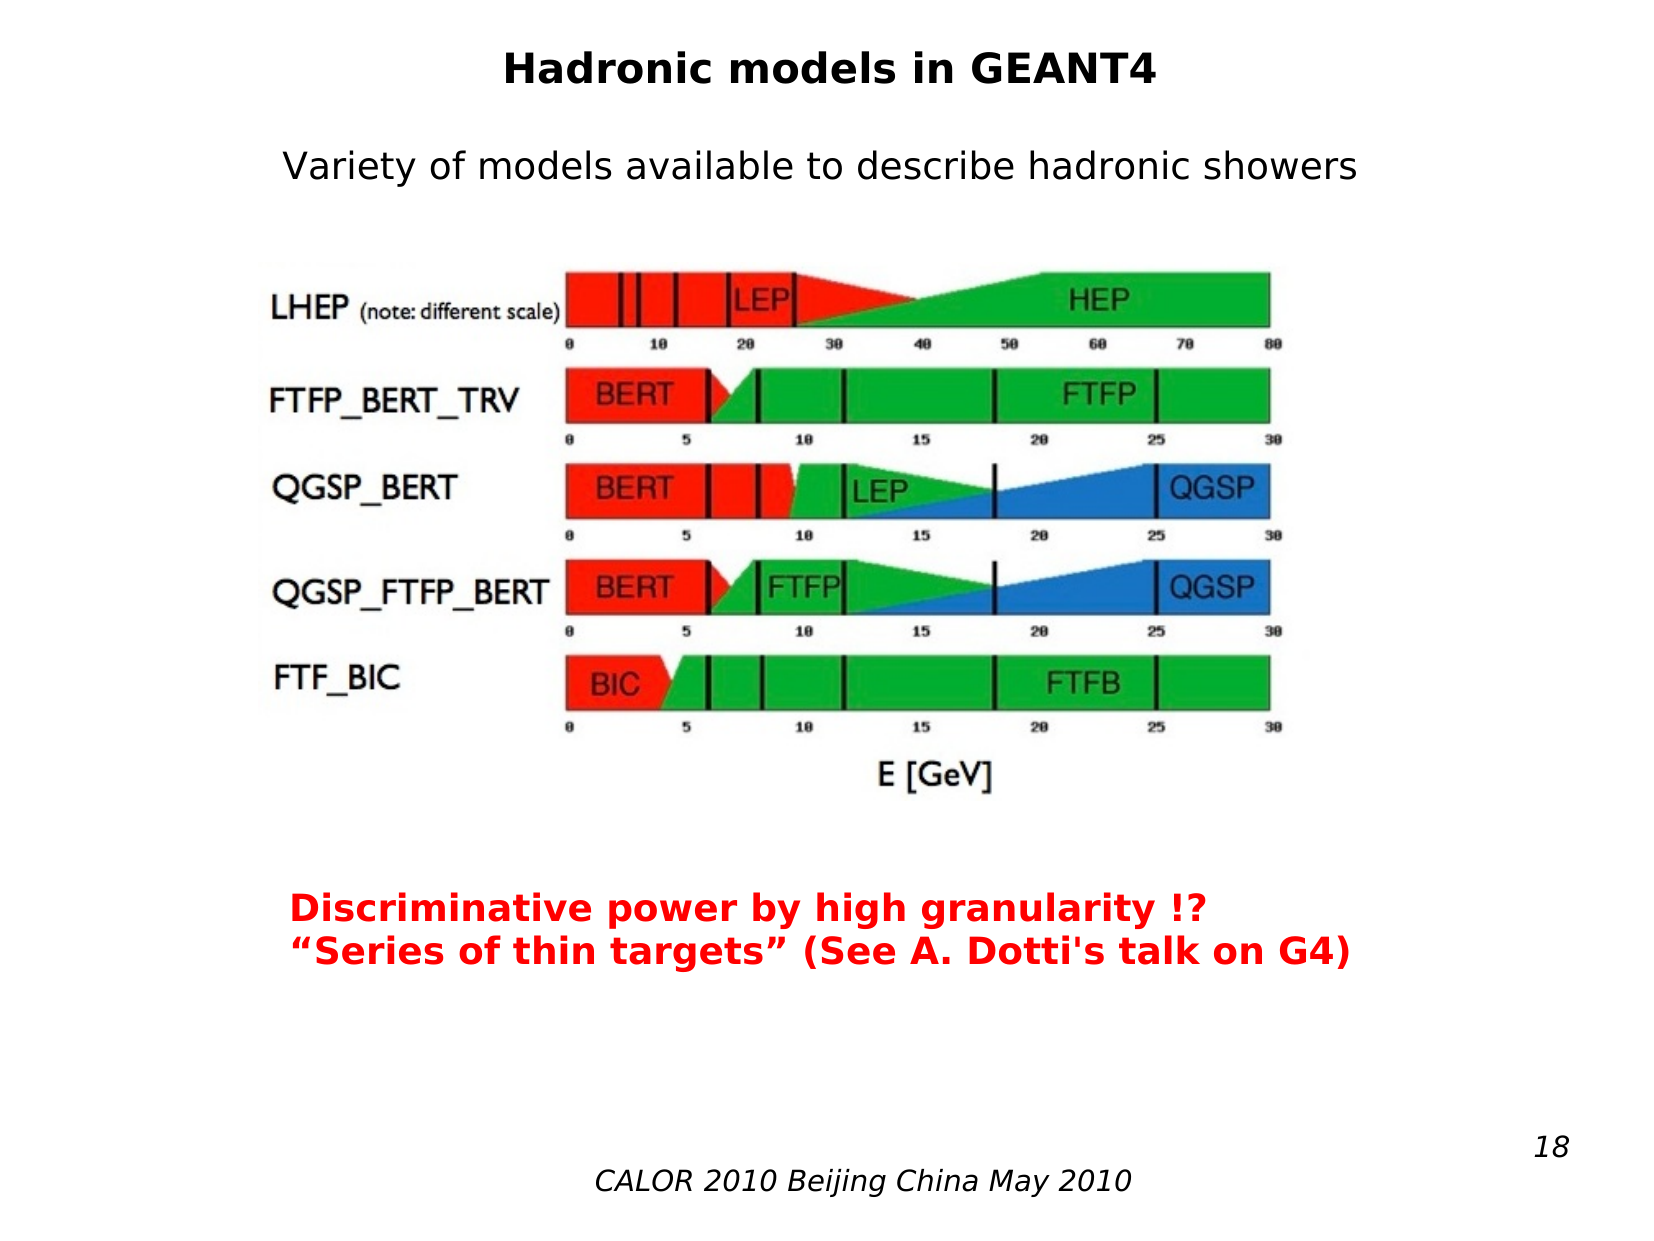

Hadronic models in GEANT4
Variety of models available to describe hadronic showers
Discriminative power by high granularity !?
“Series of thin targets” (See A. Dotti's talk on G4)
Comite d'evaluation
18